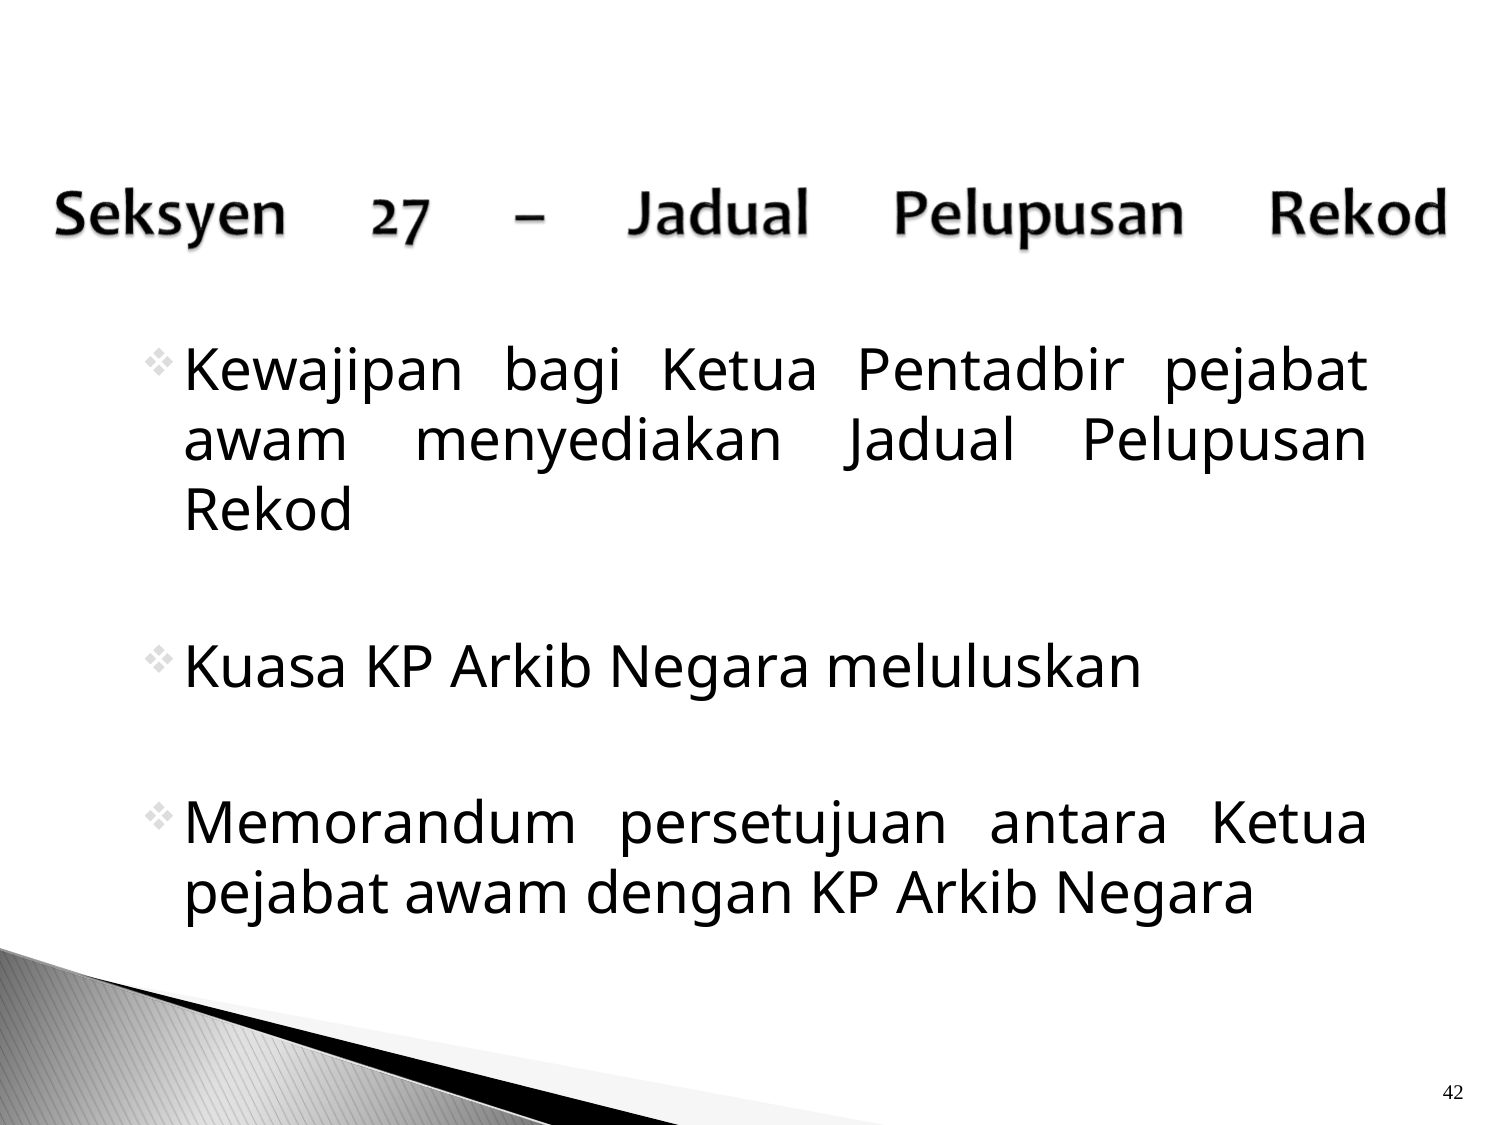

# Kewajipan bagi Ketua Pentadbir pejabat awam menyediakan Jadual Pelupusan Rekod
Kuasa KP Arkib Negara meluluskan
Memorandum persetujuan antara Ketua pejabat awam dengan KP Arkib Negara